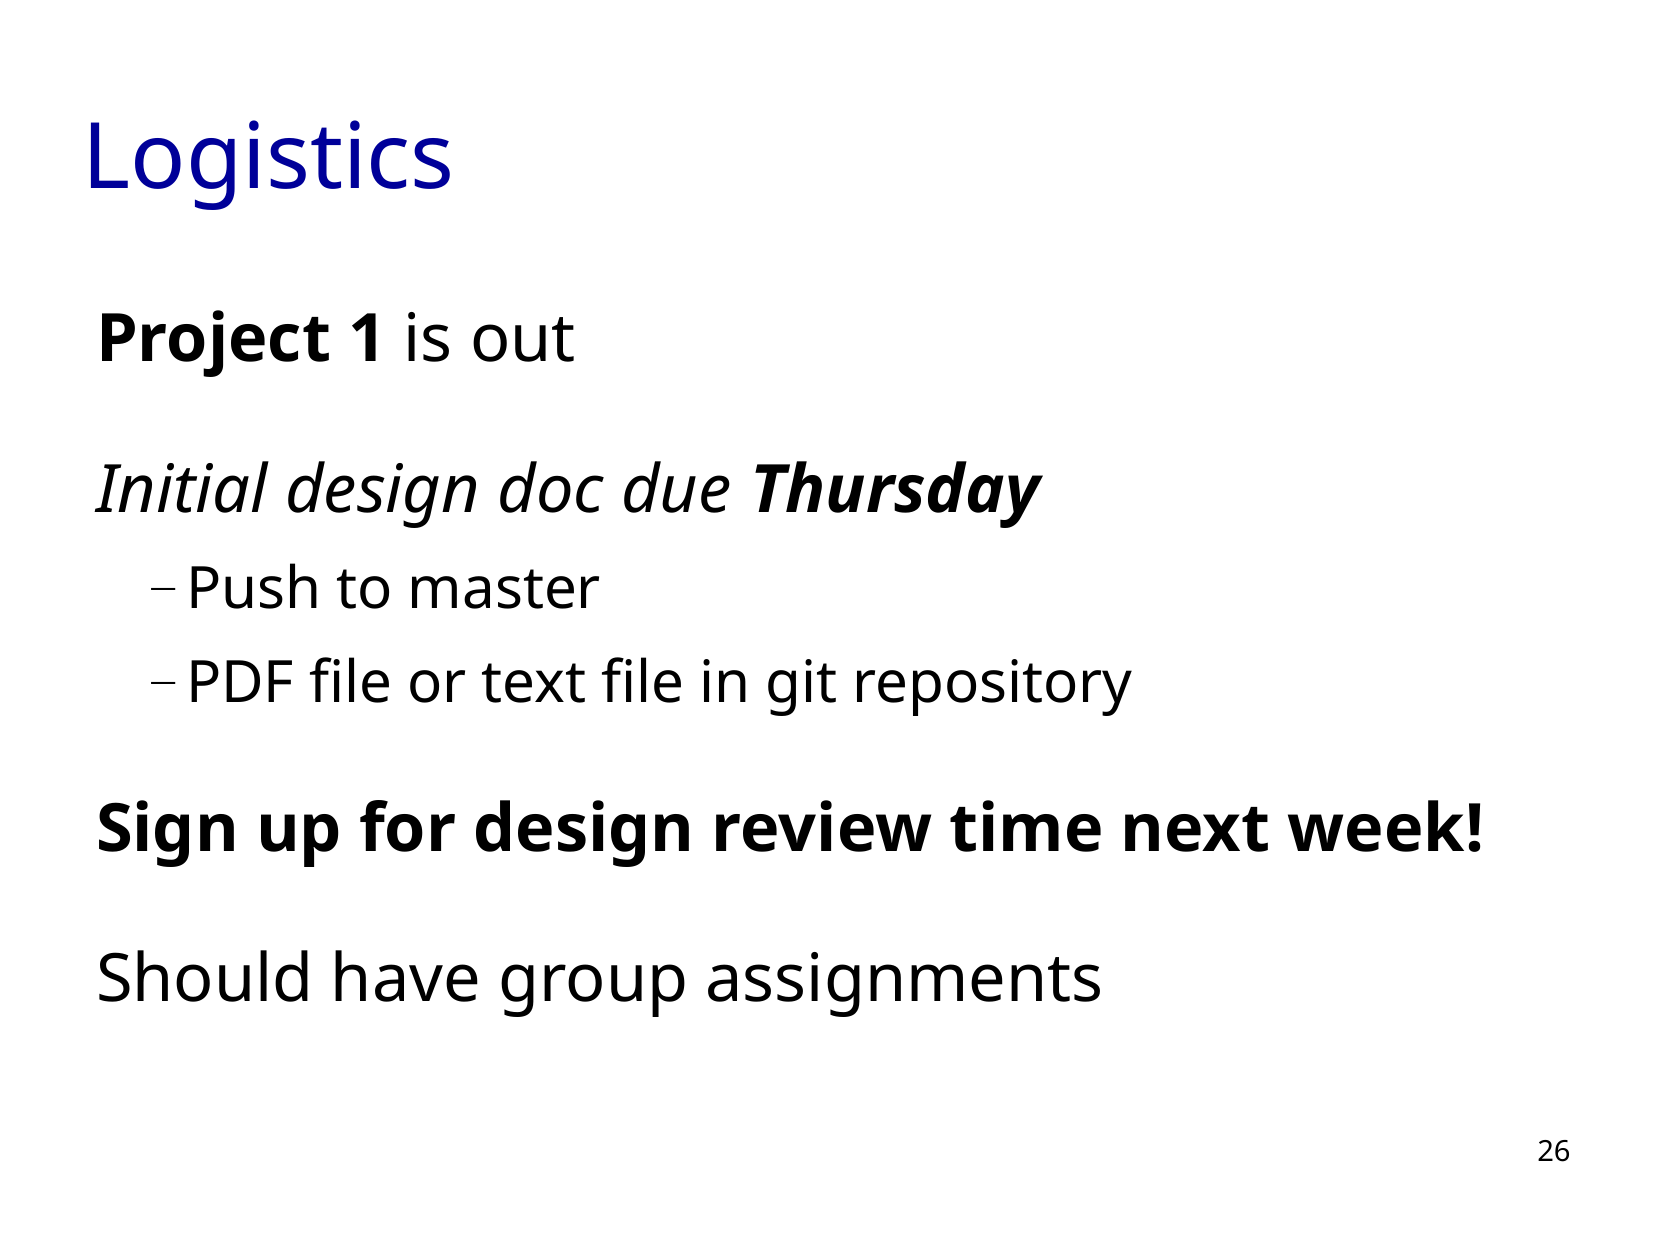

# Logistics
Project 1 is out
Initial design doc due Thursday
Push to master
PDF file or text file in git repository
Sign up for design review time next week!
Should have group assignments
26